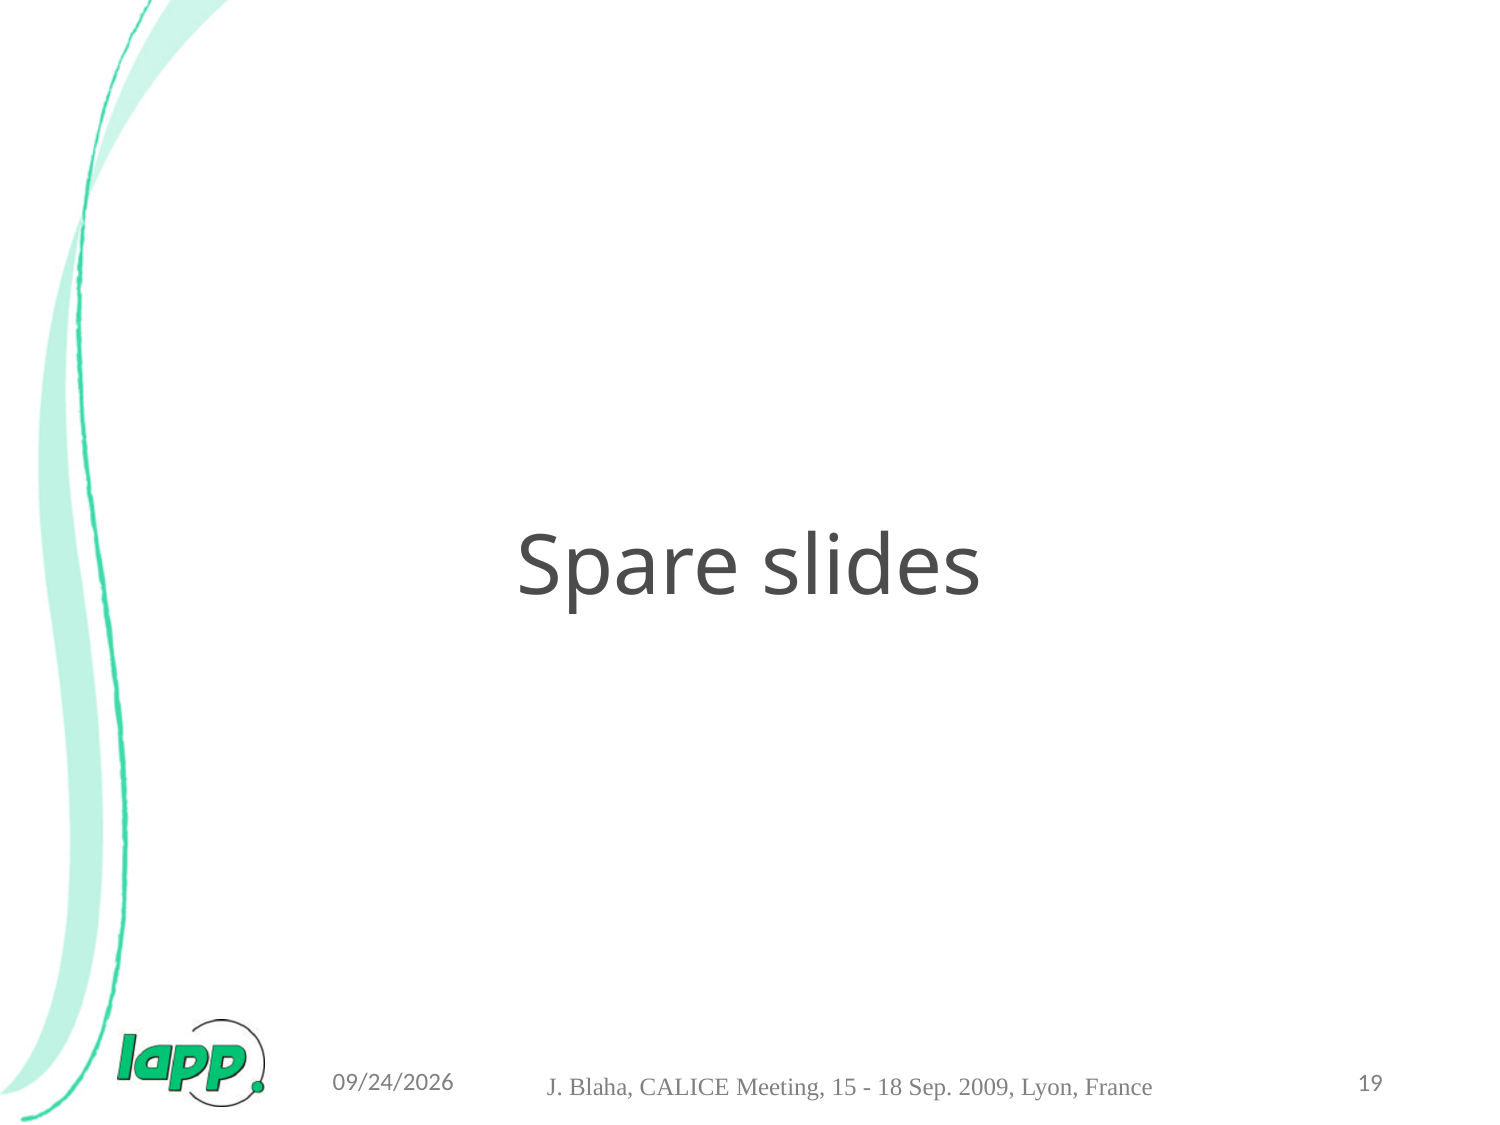

#
Spare slides
19
J. Blaha, CALICE Meeting, 15 - 18 Sep. 2009, Lyon, France